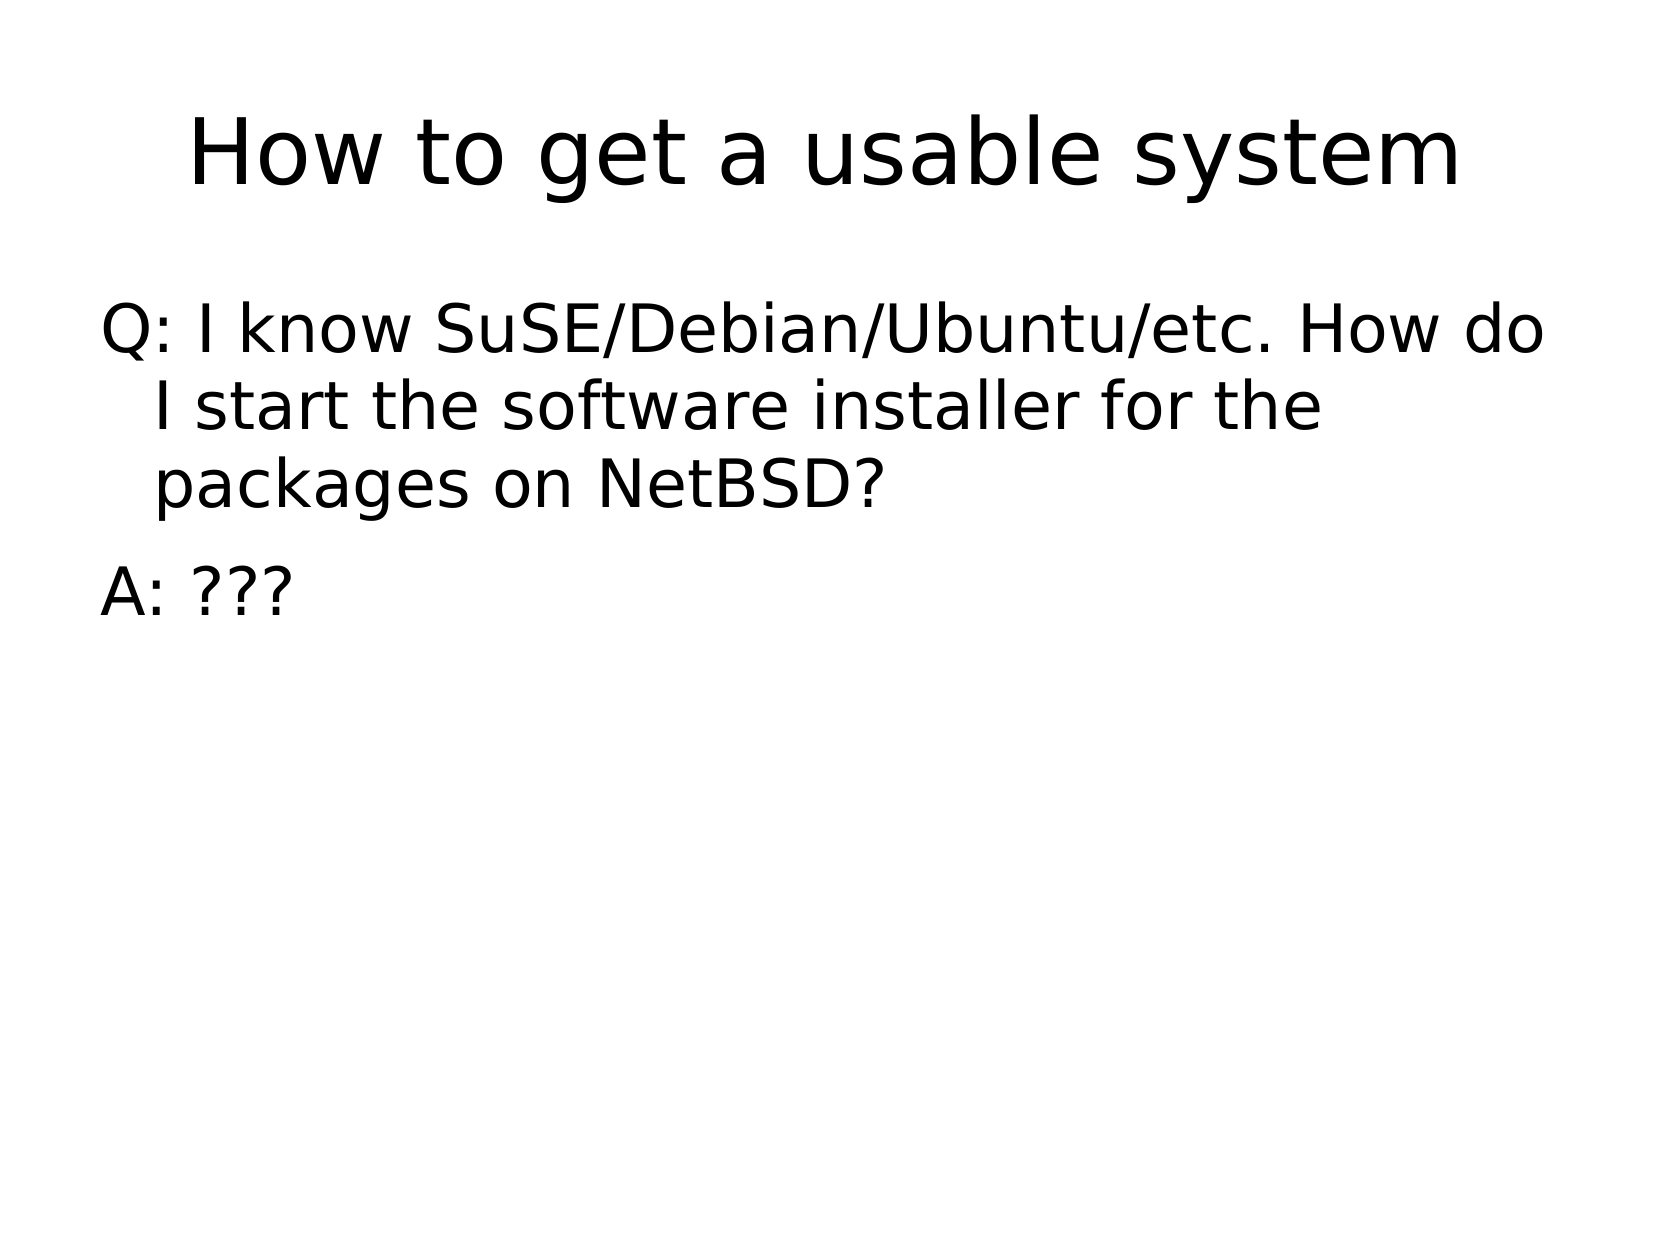

# How to get a usable system
Q: I know SuSE/Debian/Ubuntu/etc. How do I start the software installer for the packages on NetBSD?
A: ???